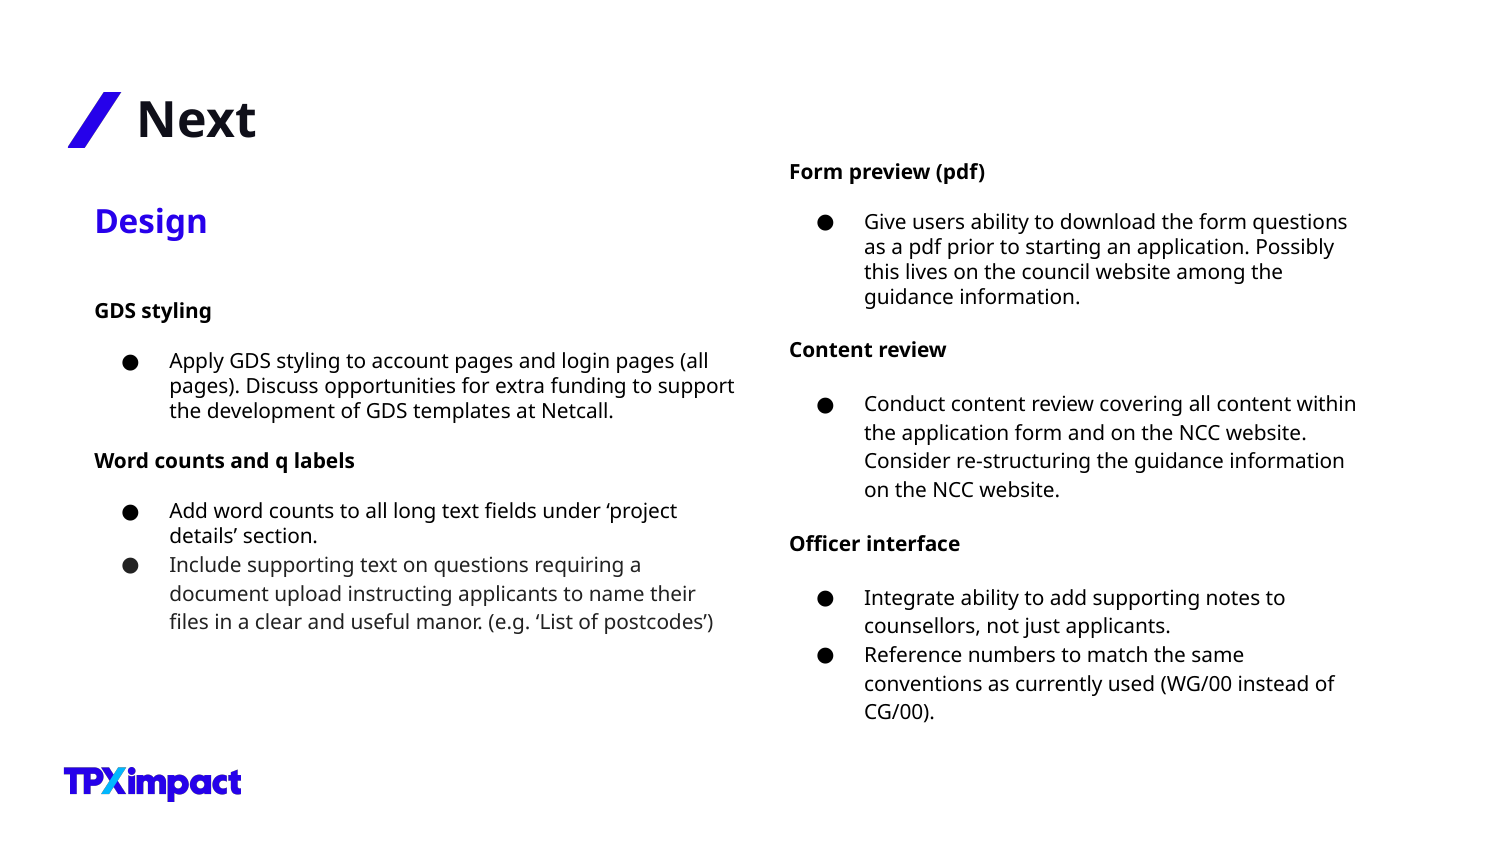

# Next
Form preview (pdf)
Give users ability to download the form questions as a pdf prior to starting an application. Possibly this lives on the council website among the guidance information.
Content review
Conduct content review covering all content within the application form and on the NCC website. Consider re-structuring the guidance information on the NCC website.
Officer interface
Integrate ability to add supporting notes to counsellors, not just applicants.
Reference numbers to match the same conventions as currently used (WG/00 instead of CG/00).
Design
GDS styling
Apply GDS styling to account pages and login pages (all pages). Discuss opportunities for extra funding to support the development of GDS templates at Netcall.
Word counts and q labels
Add word counts to all long text fields under ‘project details’ section.
Include supporting text on questions requiring a document upload instructing applicants to name their files in a clear and useful manor. (e.g. ‘List of postcodes’)